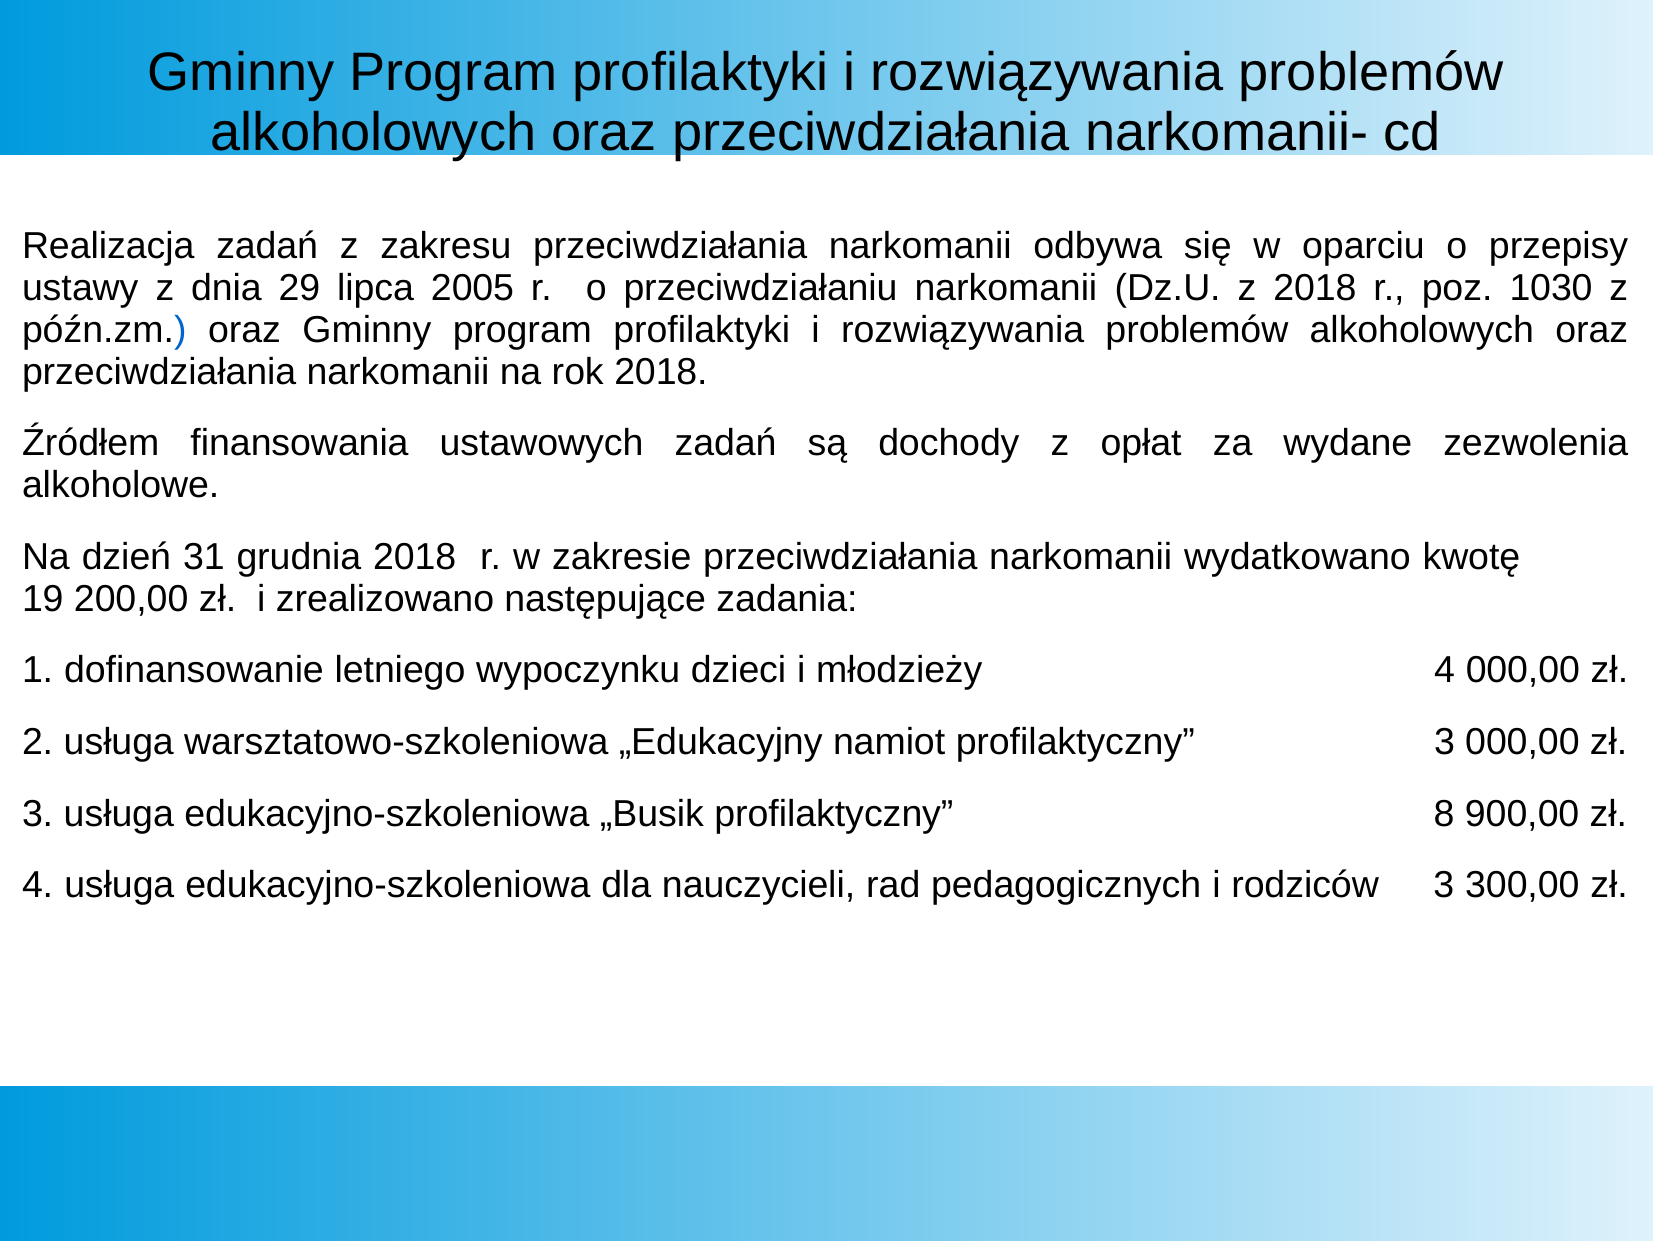

# Gminny Program profilaktyki i rozwiązywania problemów alkoholowych oraz przeciwdziałania narkomanii- cd
Realizacja zadań z zakresu przeciwdziałania narkomanii odbywa się w oparciu o przepisy ustawy z dnia 29 lipca 2005 r. o przeciwdziałaniu narkomanii (Dz.U. z 2018 r., poz. 1030 z późn.zm.) oraz Gminny program profilaktyki i rozwiązywania problemów alkoholowych oraz przeciwdziałania narkomanii na rok 2018.
Źródłem finansowania ustawowych zadań są dochody z opłat za wydane zezwolenia alkoholowe.
Na dzień 31 grudnia 2018 r. w zakresie przeciwdziałania narkomanii wydatkowano kwotę 19 200,00 zł. i zrealizowano następujące zadania:
1. dofinansowanie letniego wypoczynku dzieci i młodzieży 		 		4 000,00 zł.
2. usługa warsztatowo-szkoleniowa „Edukacyjny namiot profilaktyczny”	 	 3 000,00 zł.
3. usługa edukacyjno-szkoleniowa „Busik profilaktyczny”			 8 900,00 zł.
4. usługa edukacyjno-szkoleniowa dla nauczycieli, rad pedagogicznych i rodziców 3 300,00 zł.